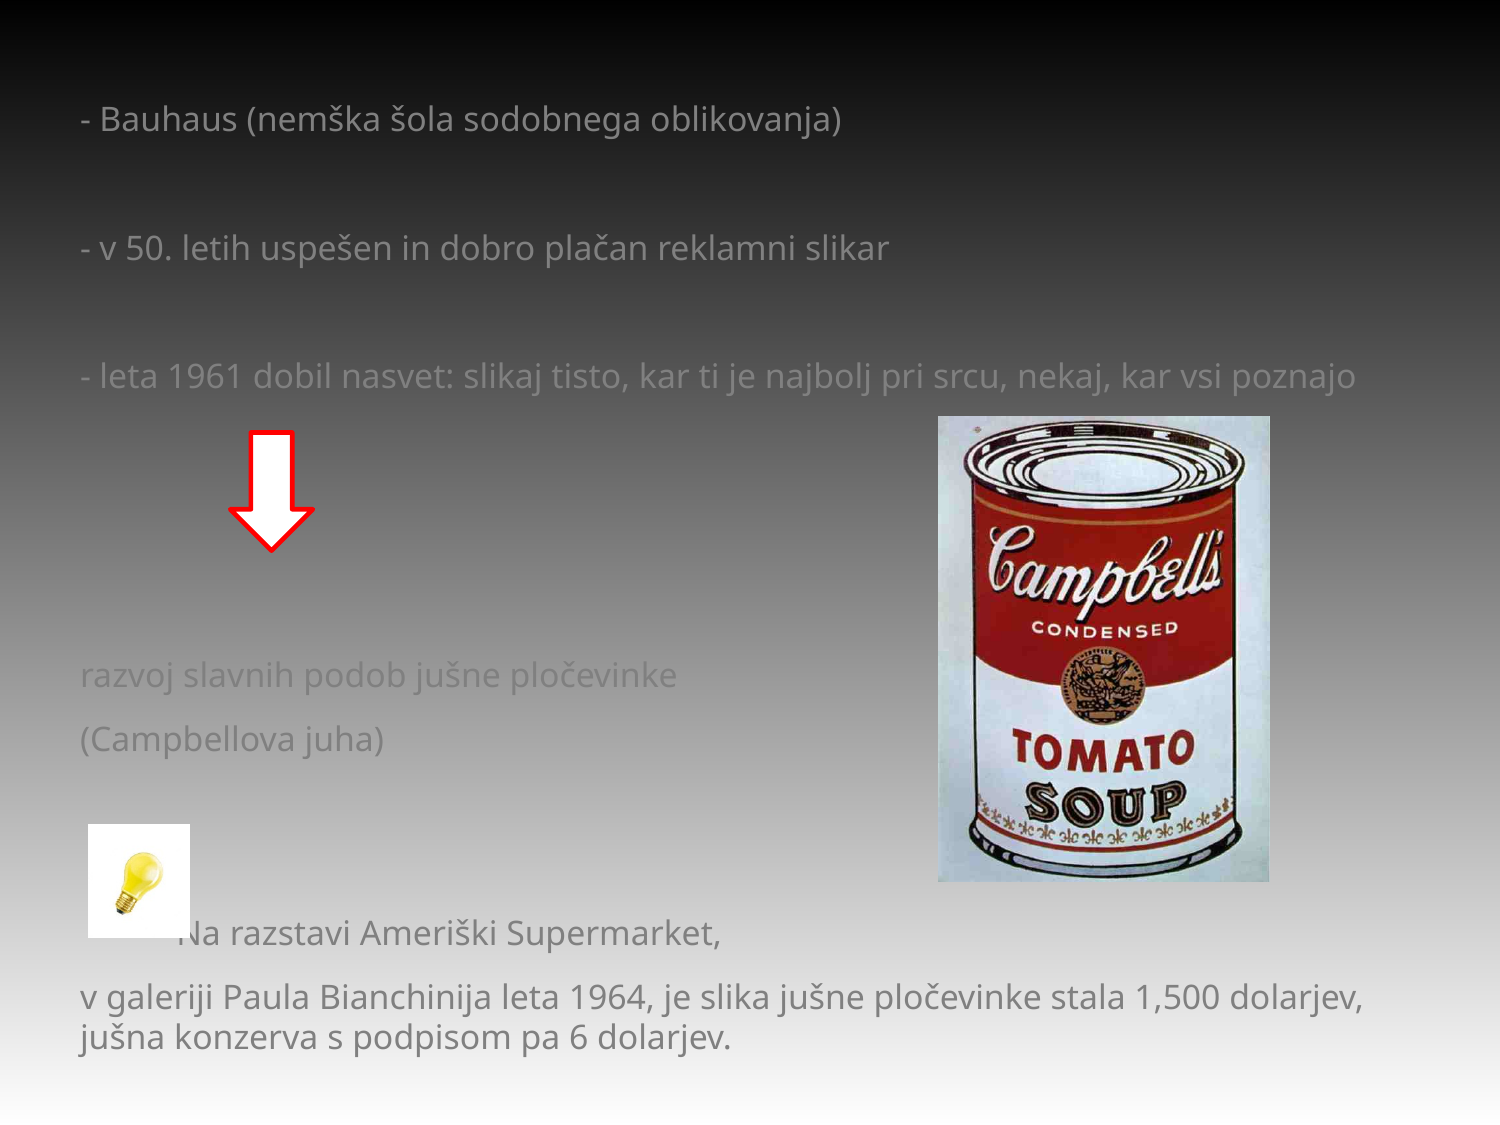

# - Bauhaus (nemška šola sodobnega oblikovanja)
- v 50. letih uspešen in dobro plačan reklamni slikar
- leta 1961 dobil nasvet: slikaj tisto, kar ti je najbolj pri srcu, nekaj, kar vsi poznajo
razvoj slavnih podob jušne pločevinke
(Campbellova juha)
 Na razstavi Ameriški Supermarket,
v galeriji Paula Bianchinija leta 1964, je slika jušne pločevinke stala 1,500 dolarjev, jušna konzerva s podpisom pa 6 dolarjev.